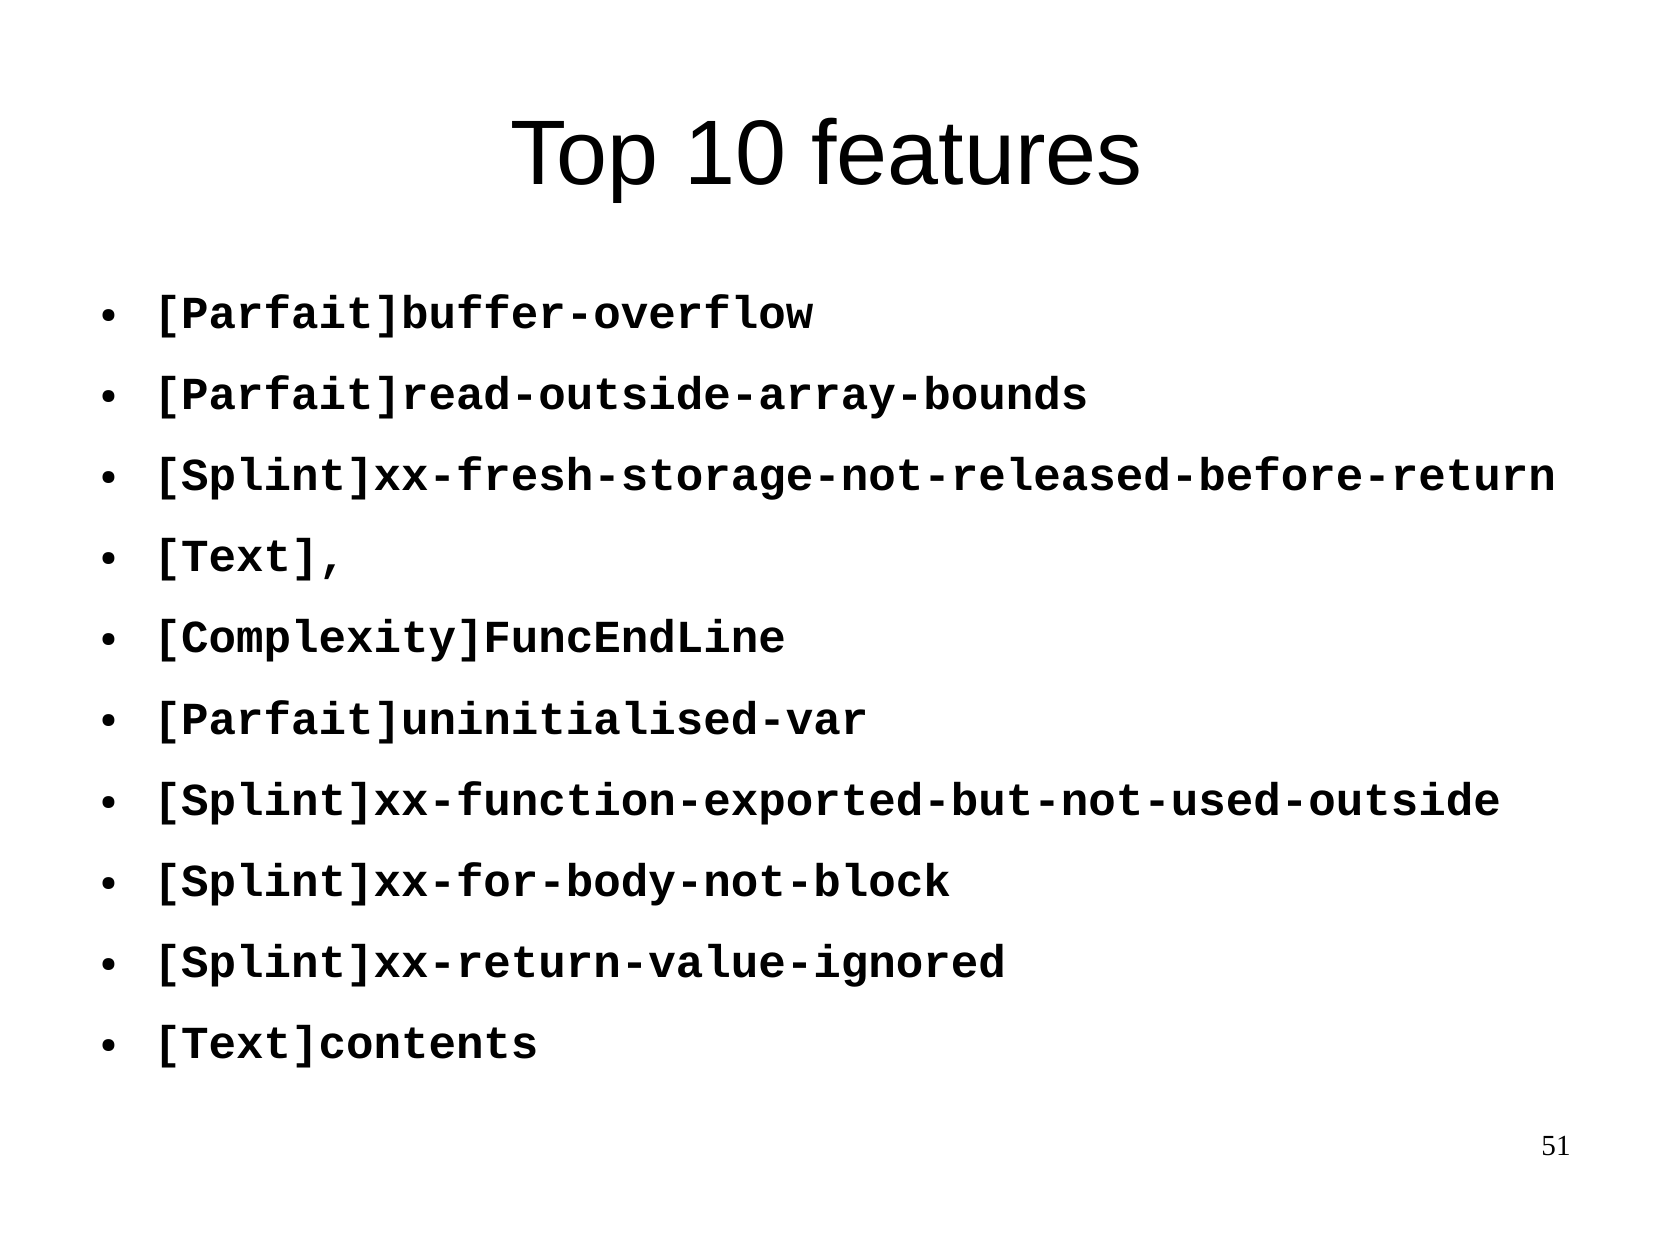

# Top 10 features
[Parfait]buffer-overflow
[Parfait]read-outside-array-bounds
[Splint]xx-fresh-storage-not-released-before-return
[Text],
[Complexity]FuncEndLine
[Parfait]uninitialised-var
[Splint]xx-function-exported-but-not-used-outside
[Splint]xx-for-body-not-block
[Splint]xx-return-value-ignored
[Text]contents
51